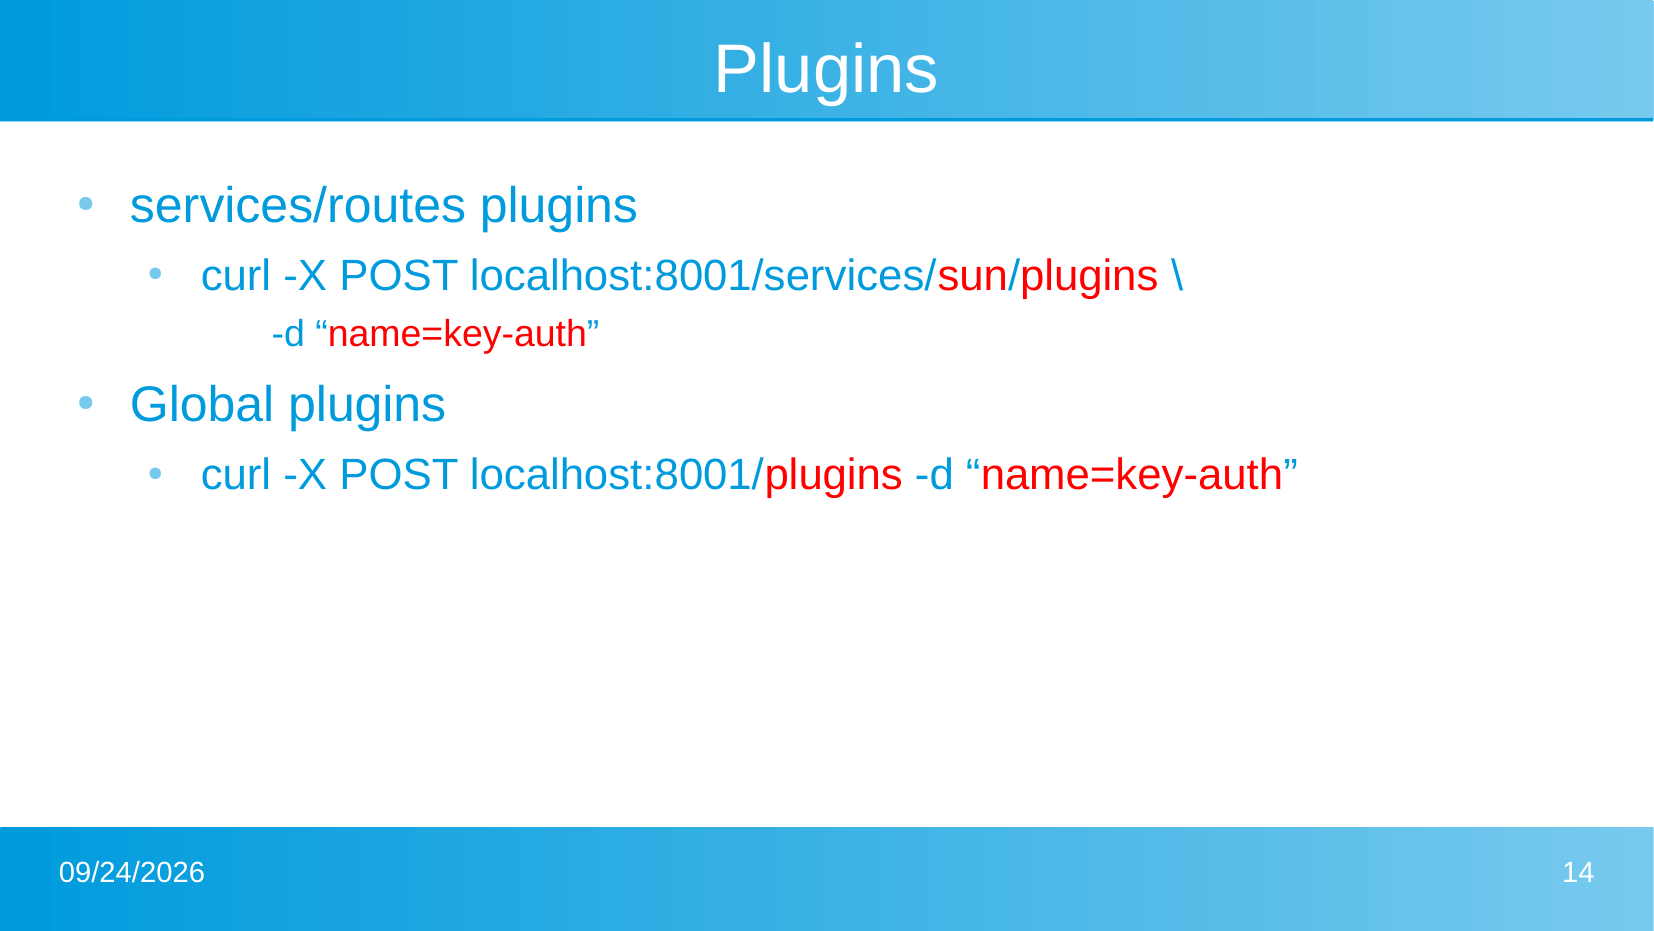

# Plugins
services/routes plugins
curl -X POST localhost:8001/services/sun/plugins \
-d “name=key-auth”
Global plugins
curl -X POST localhost:8001/plugins -d “name=key-auth”
14